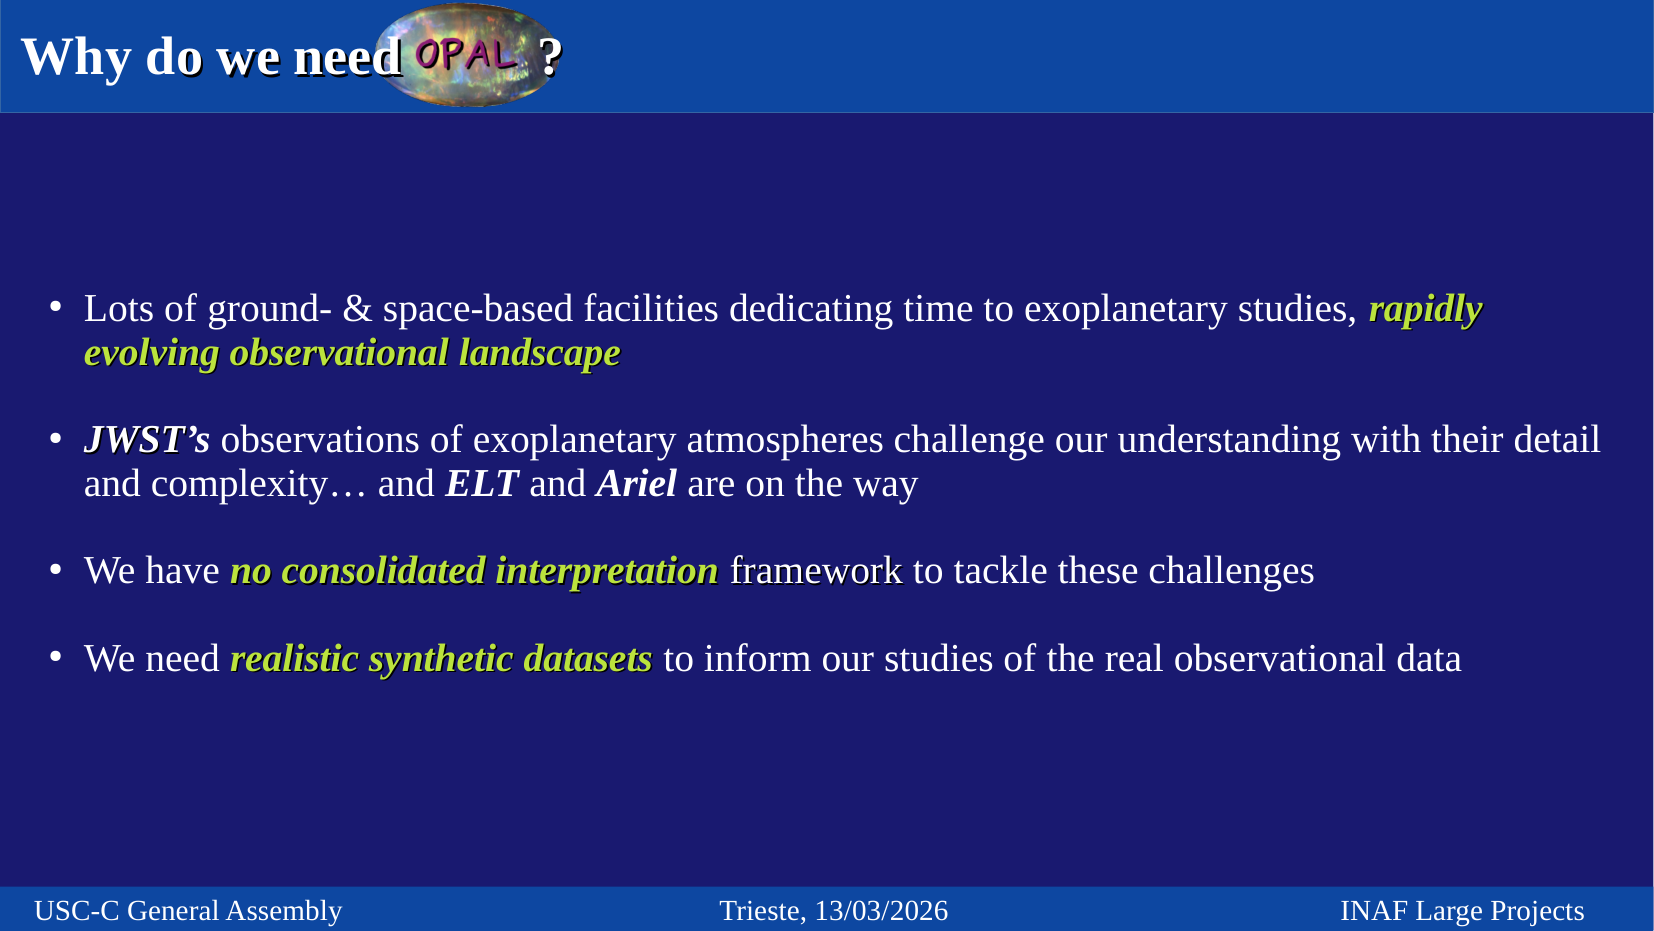

Why do we need ?
Lots of ground- & space-based facilities dedicating time to exoplanetary studies, rapidly evolving observational landscape
JWST’s observations of exoplanetary atmospheres challenge our understanding with their detail and complexity… and ELT and Ariel are on the way
We have no consolidated interpretation framework to tackle these challenges
We need realistic synthetic datasets to inform our studies of the real observational data
USC-C General Assembly Trieste, 13/03/2026 INAF Large Projects